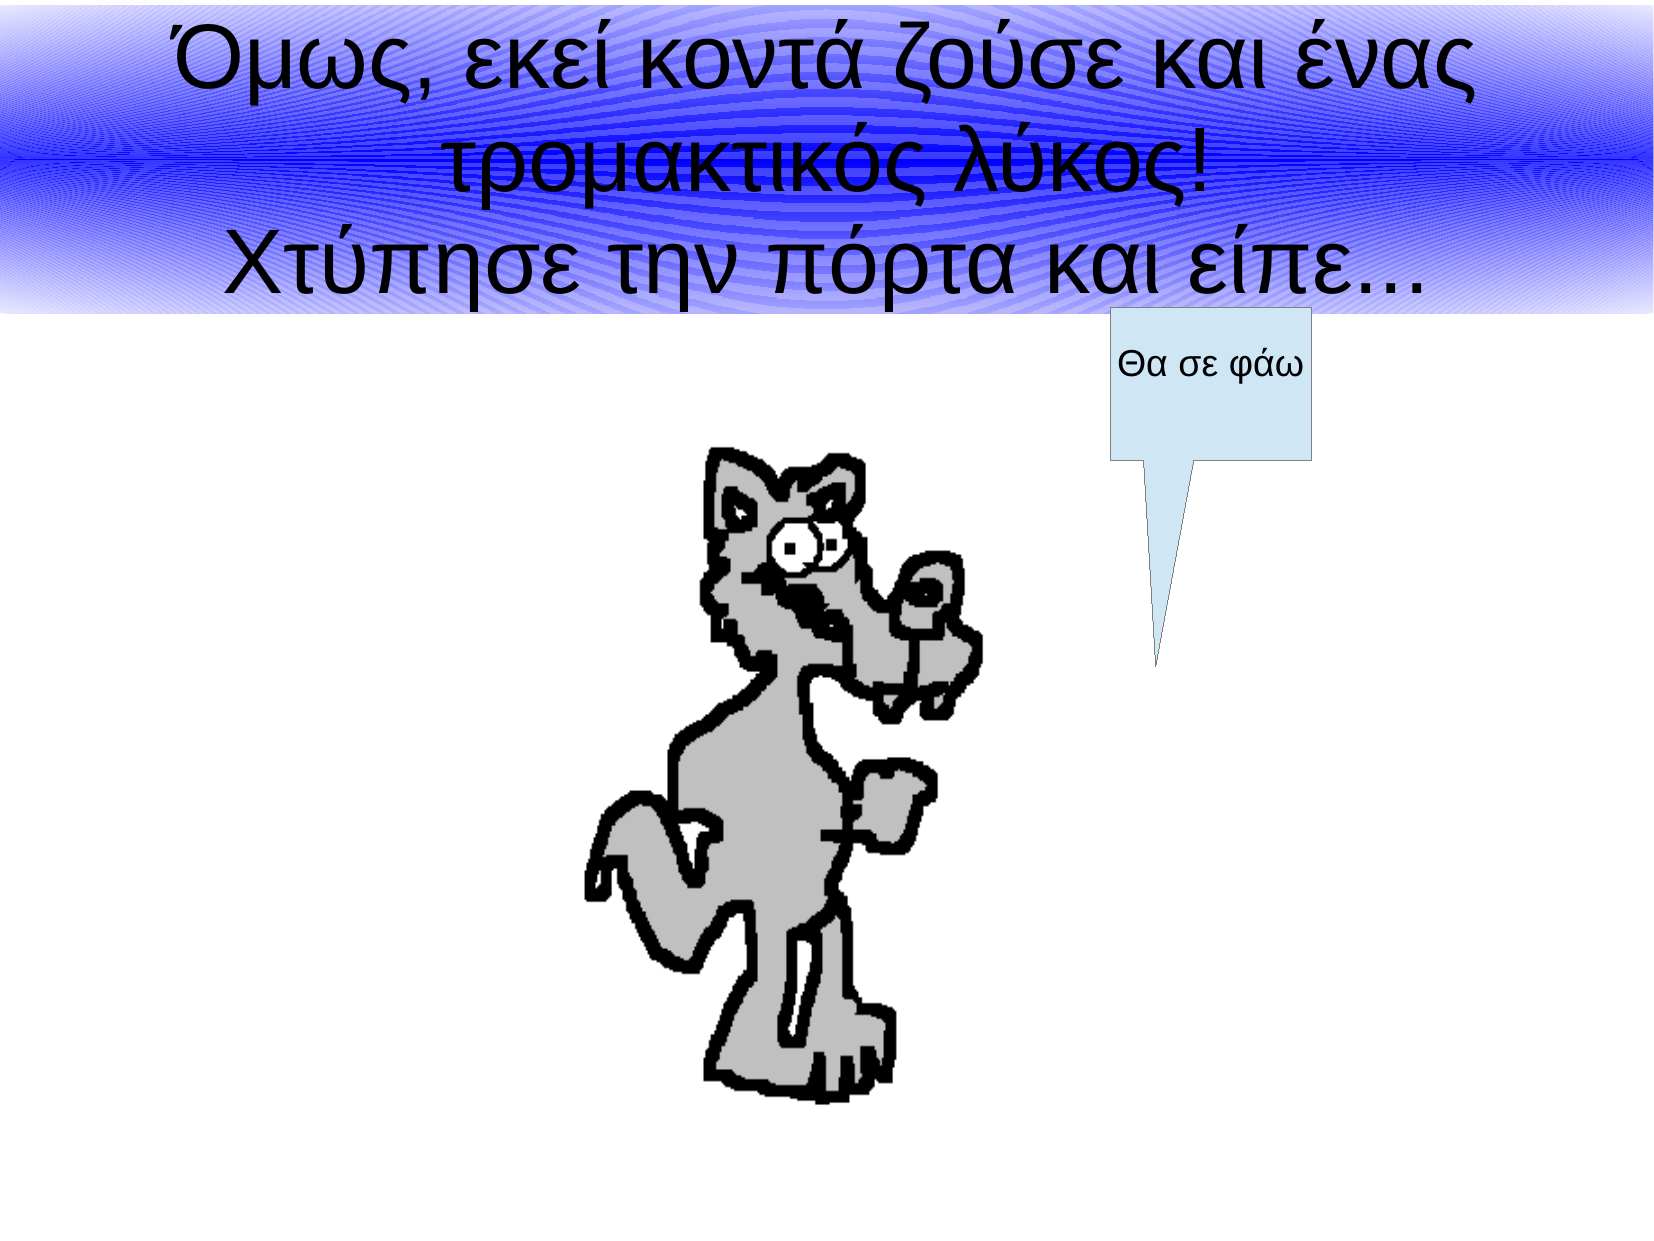

# Όμως, εκεί κοντά ζούσε και ένας τρομακτικός λύκος! Χτύπησε την πόρτα και είπε...
Θα σε φάω